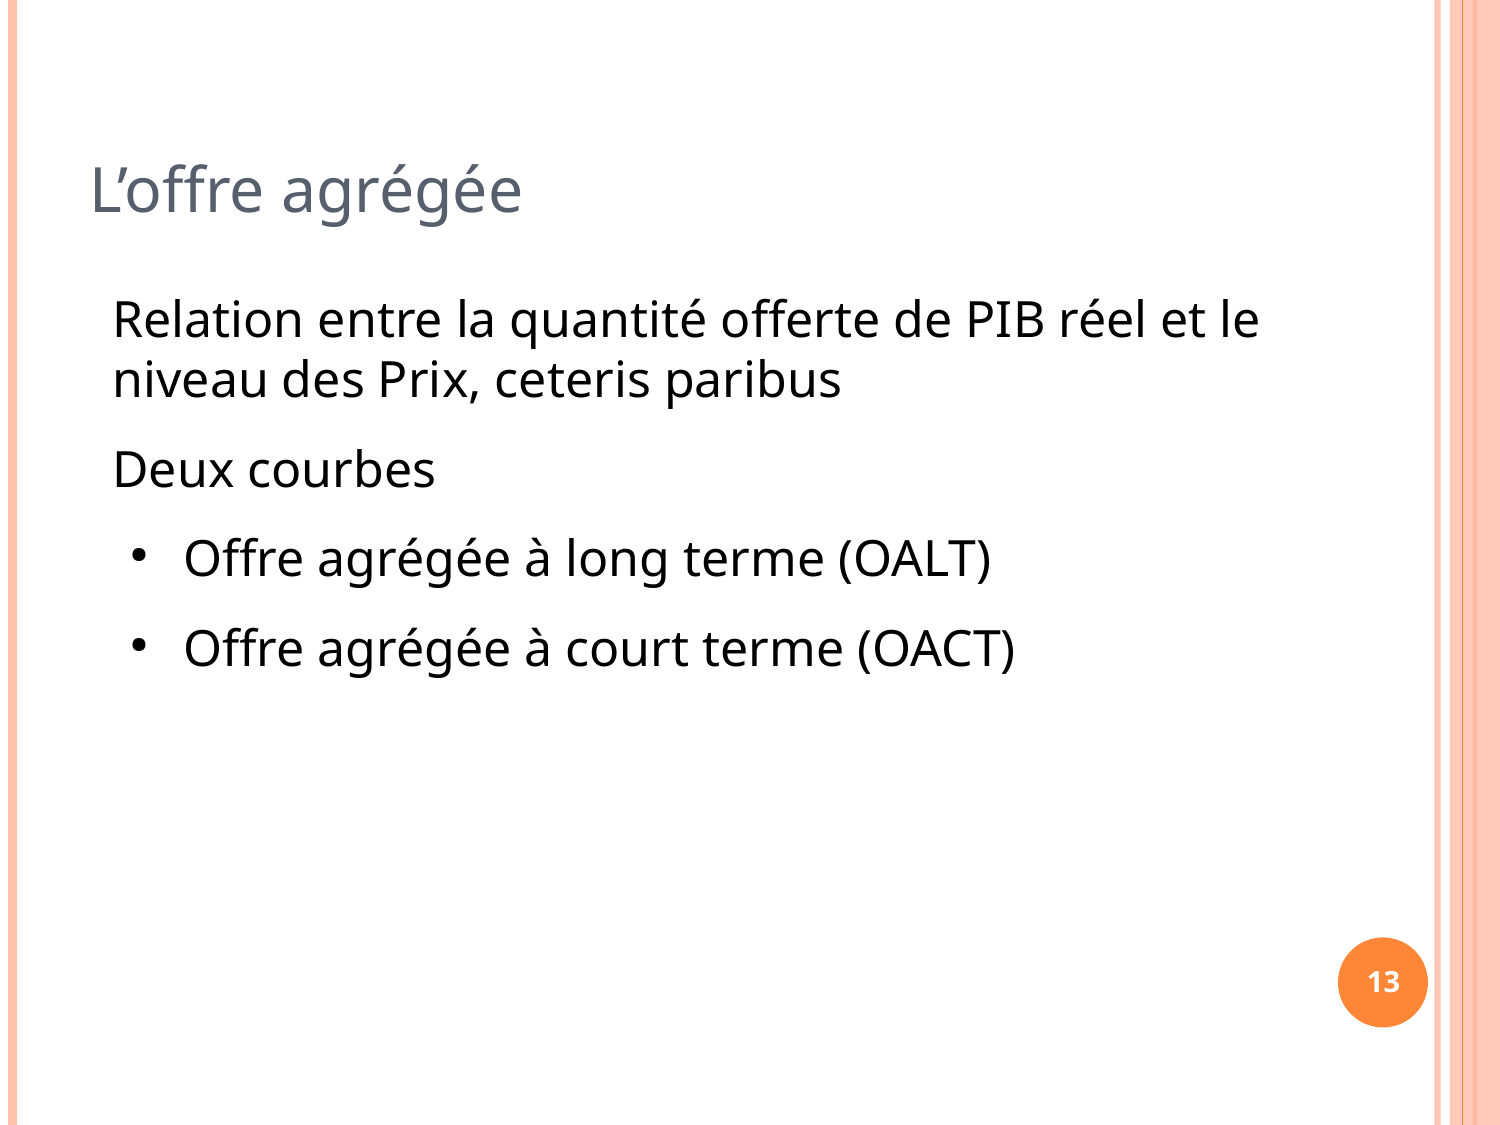

# L’offre agrégée
Relation entre la quantité offerte de PIB réel et le niveau des Prix, ceteris paribus
Deux courbes
Offre agrégée à long terme (OALT)
Offre agrégée à court terme (OACT)